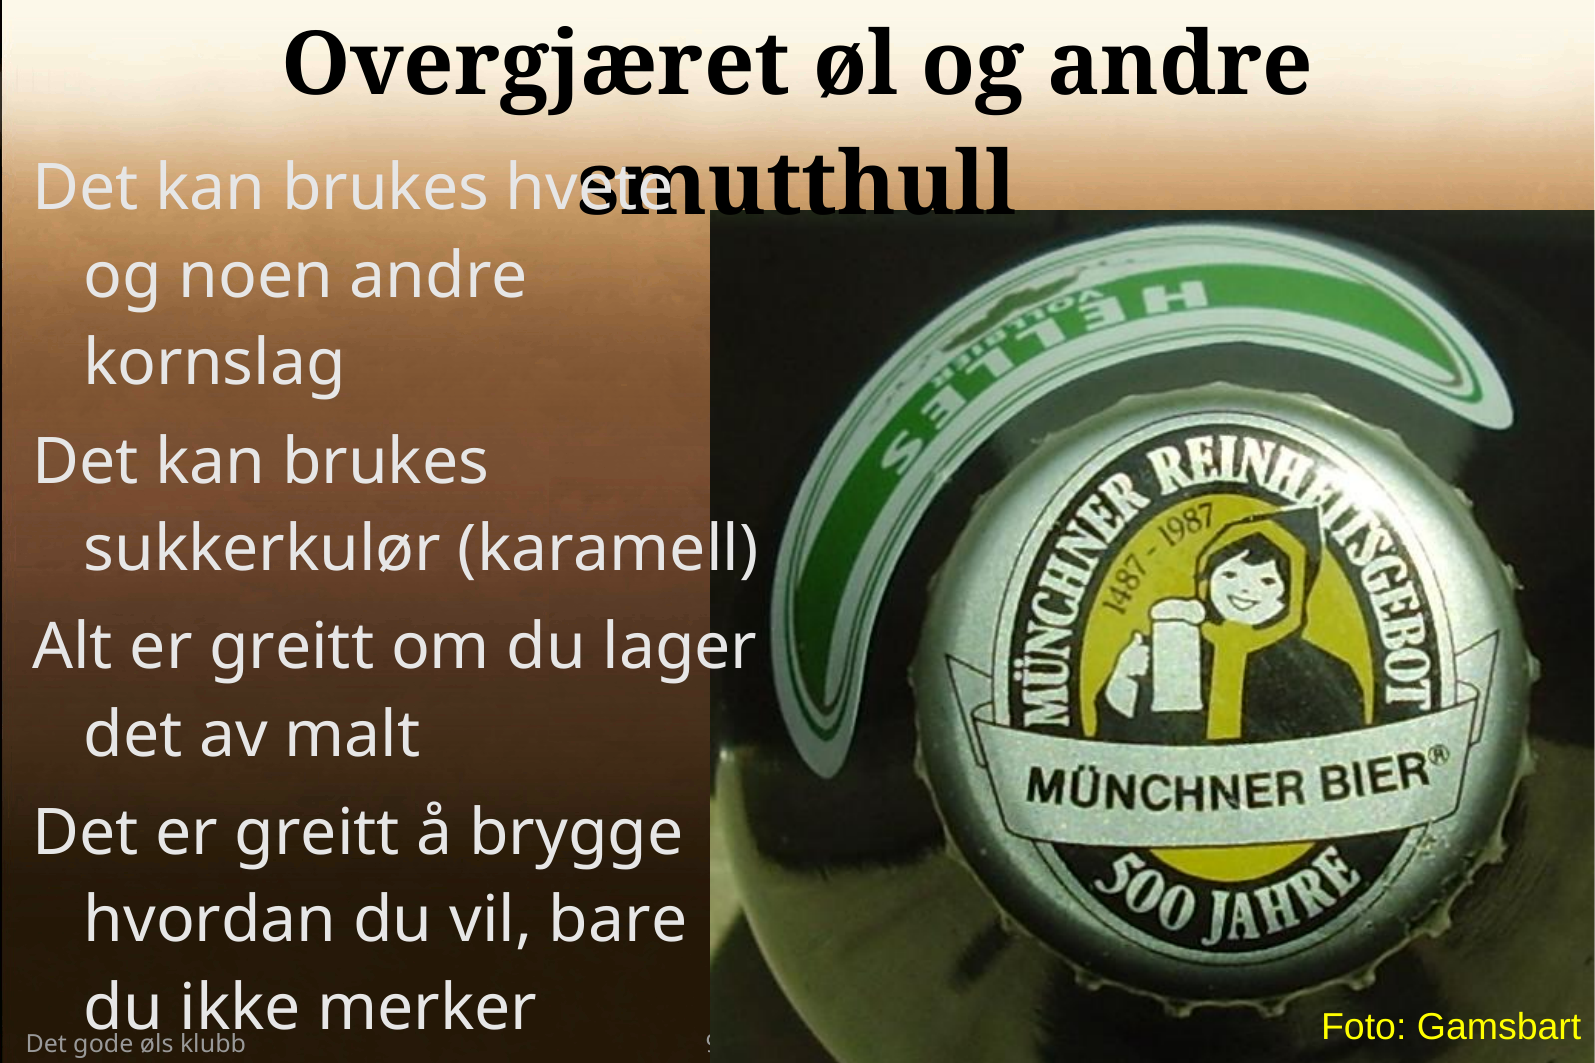

# Overgjæret øl og andre smutthull
Det kan brukes hvete og noen andre kornslag
Det kan brukes sukkerkulør (karamell)
Alt er greitt om du lager det av malt
Det er greitt å brygge hvordan du vil, bare du ikke merker produktet «bier»
Foto: Gamsbart